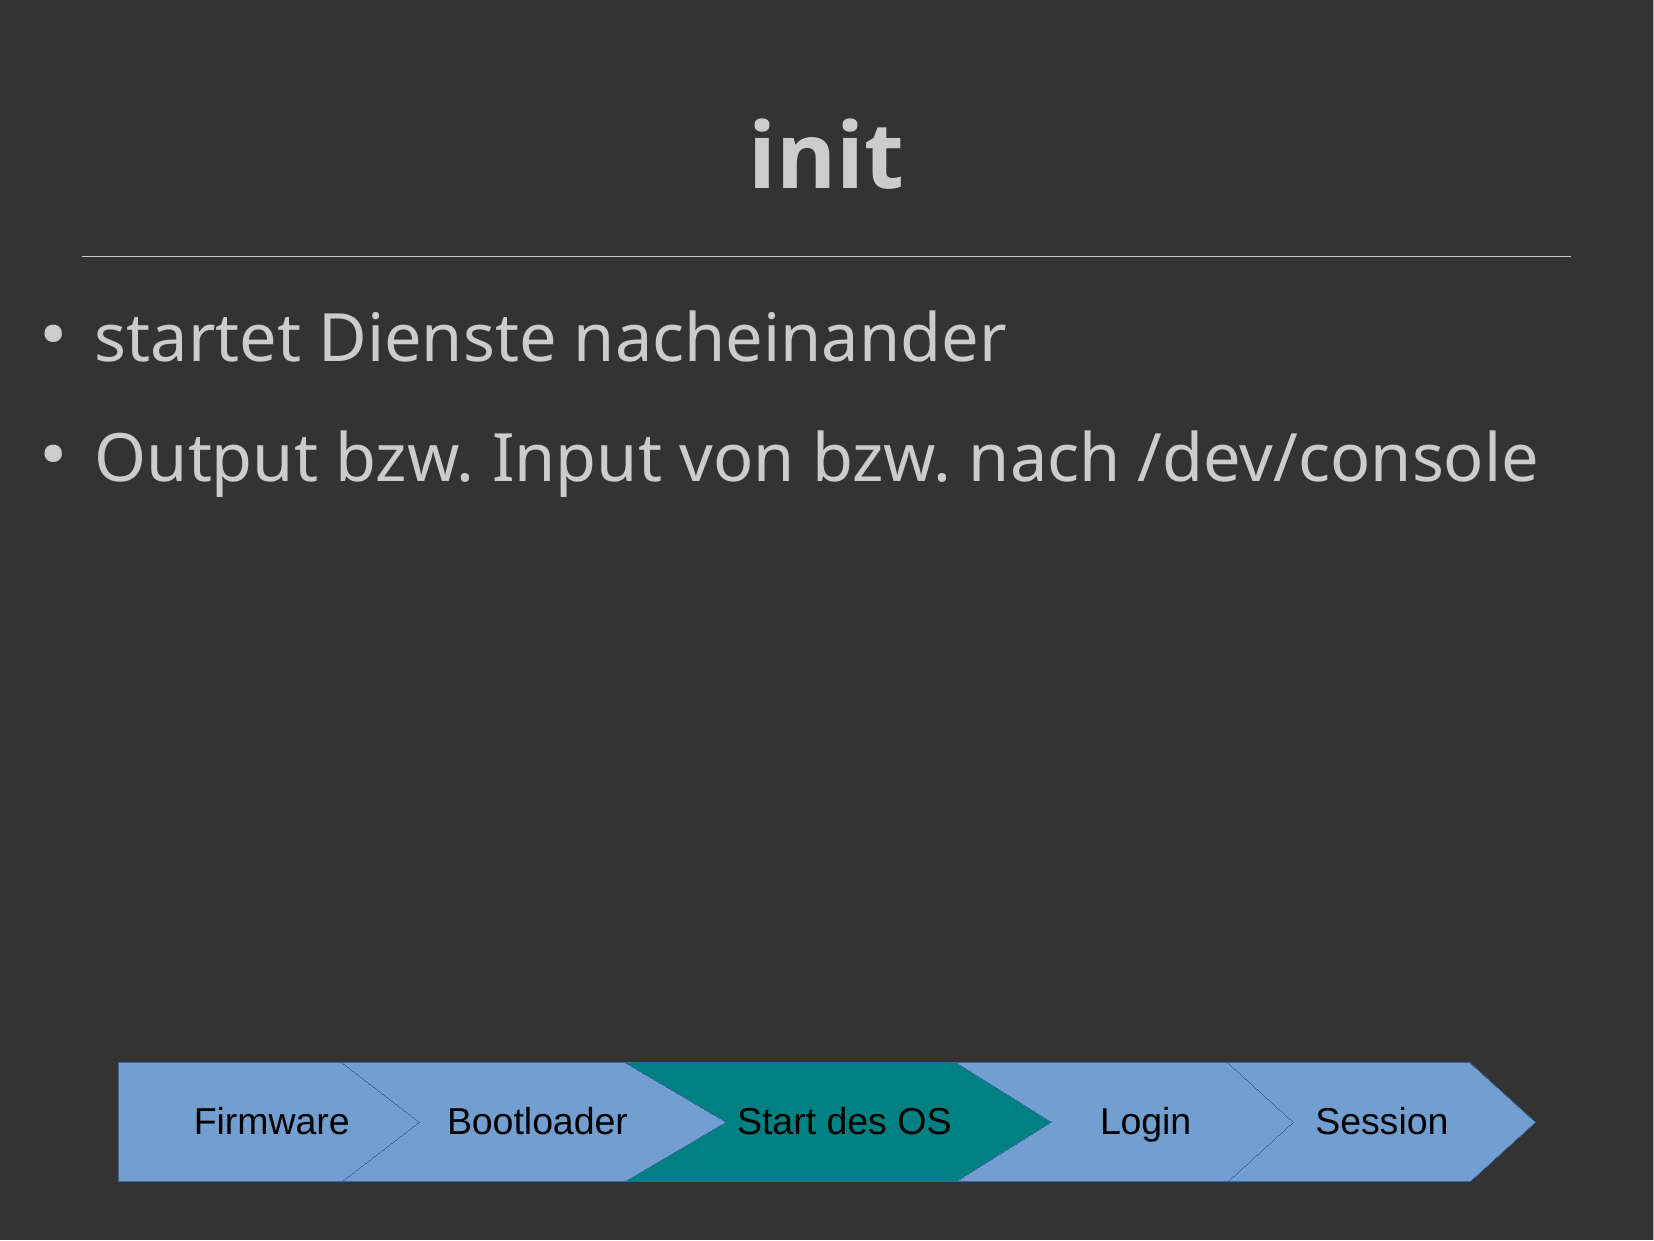

# init
startet Dienste nacheinander
Output bzw. Input von bzw. nach /dev/console
Firmware
Bootloader
Start des OS
Login
Session